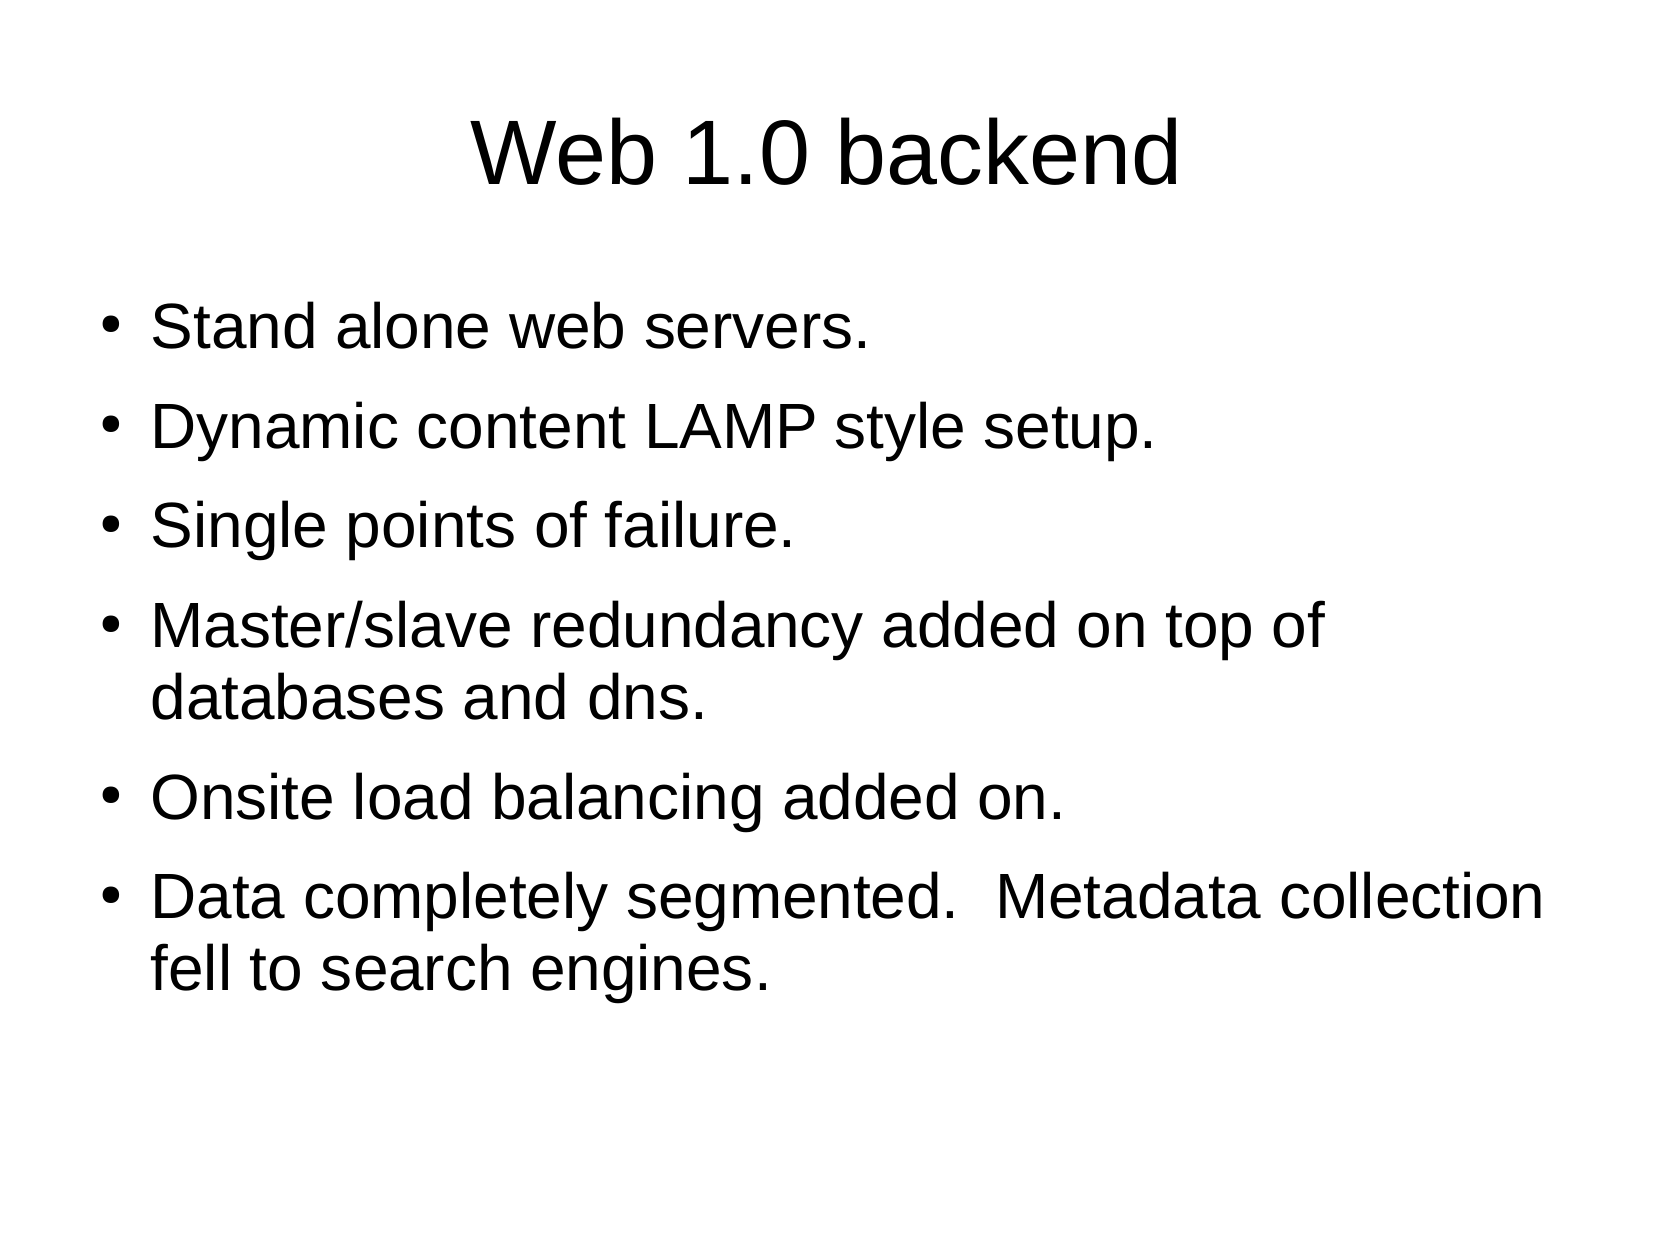

# Web 1.0 backend
Stand alone web servers.
Dynamic content LAMP style setup.
Single points of failure.
Master/slave redundancy added on top of databases and dns.
Onsite load balancing added on.
Data completely segmented. Metadata collection fell to search engines.